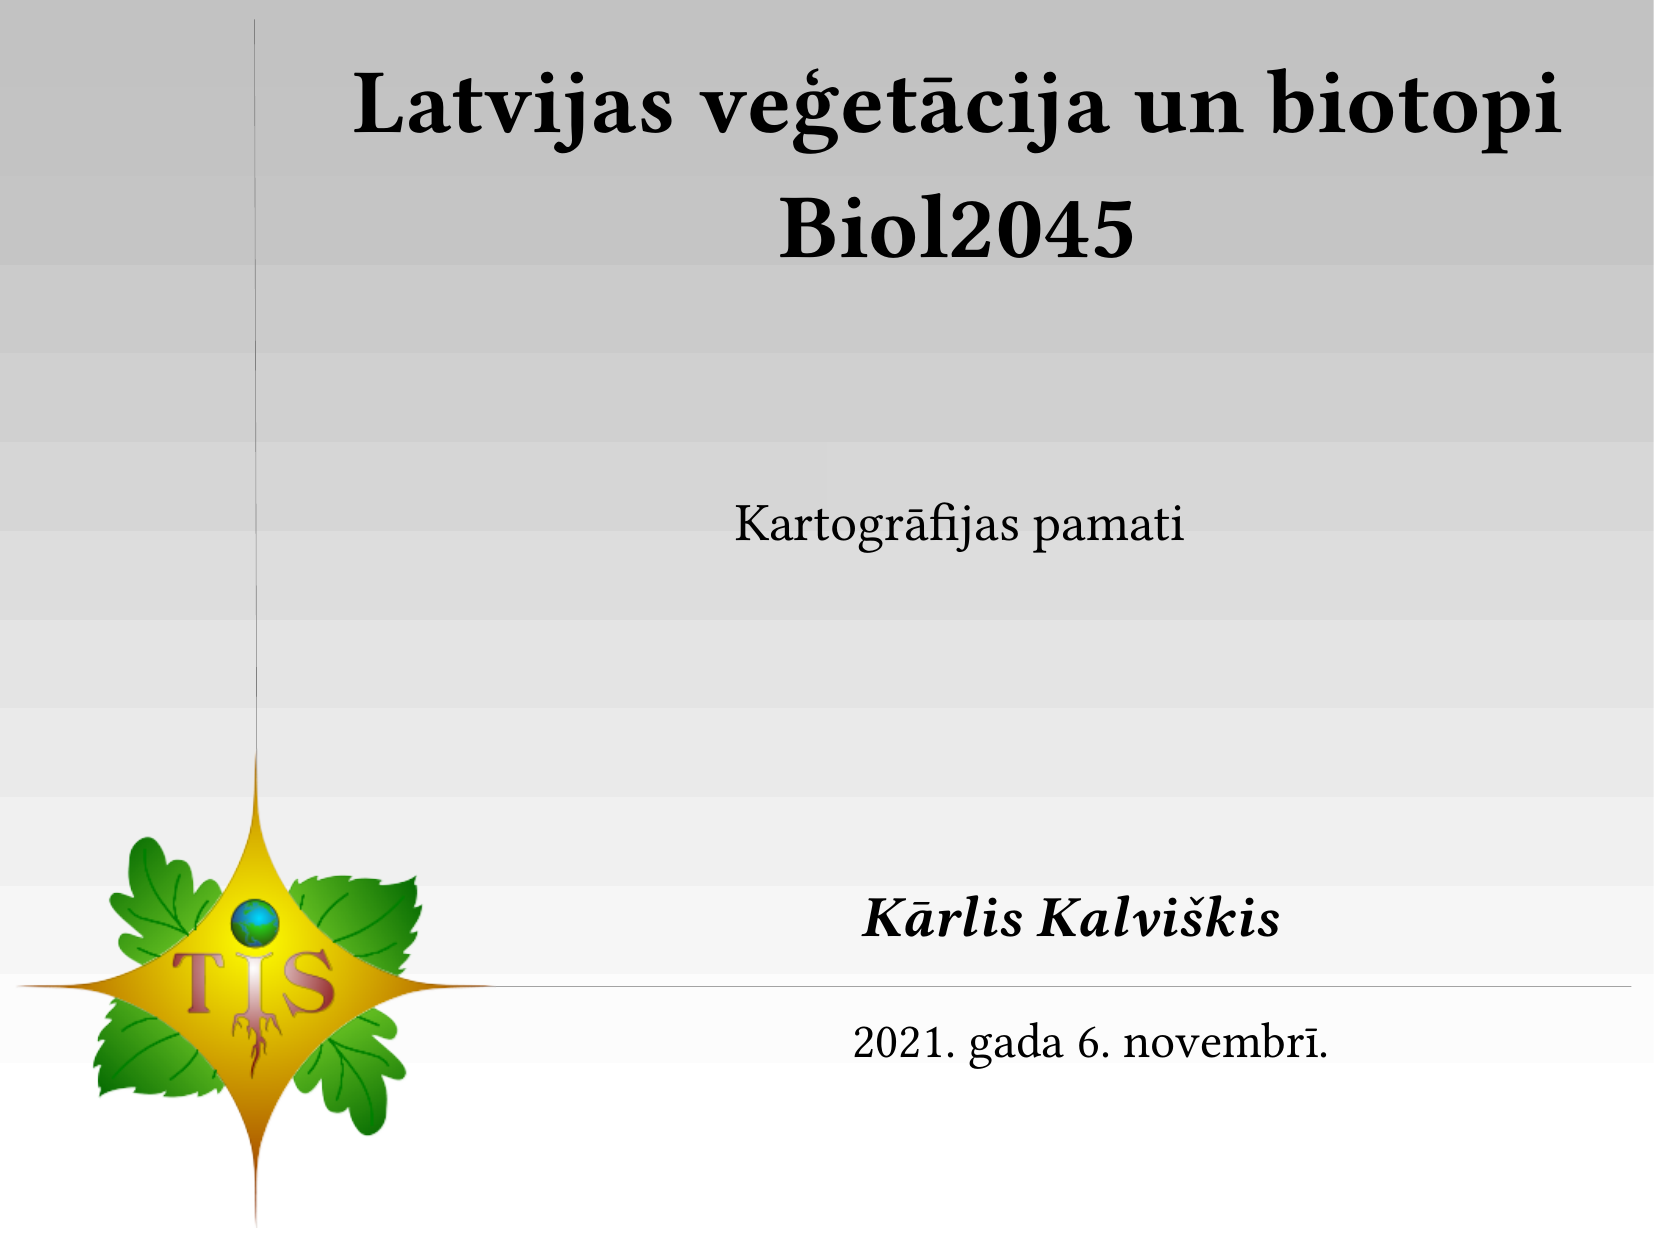

# Kartogrāfijas pamati
Kārlis Kalviškis
2021. gada 6. novembrī.